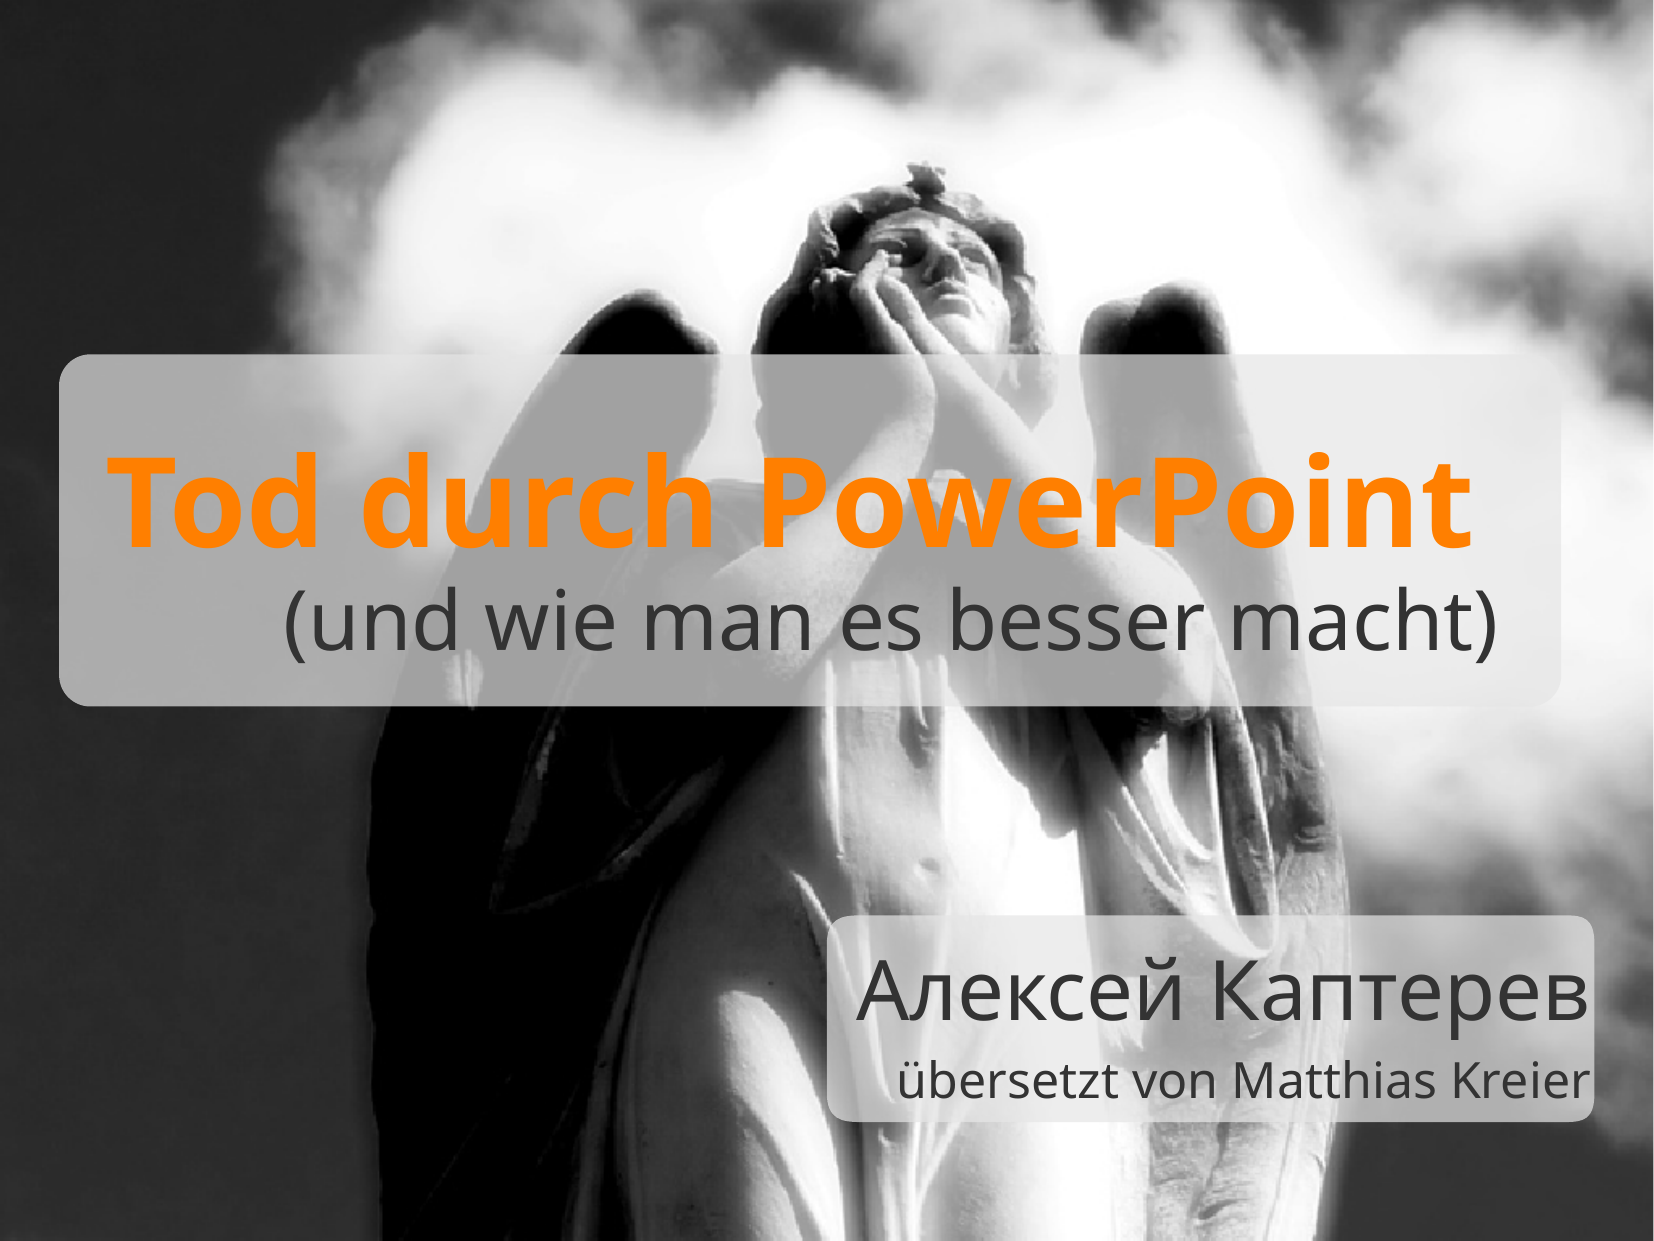

Tod durch PowerPoint
(und wie man es besser macht)
Алексей Каптерев
übersetzt von Matthias Kreier